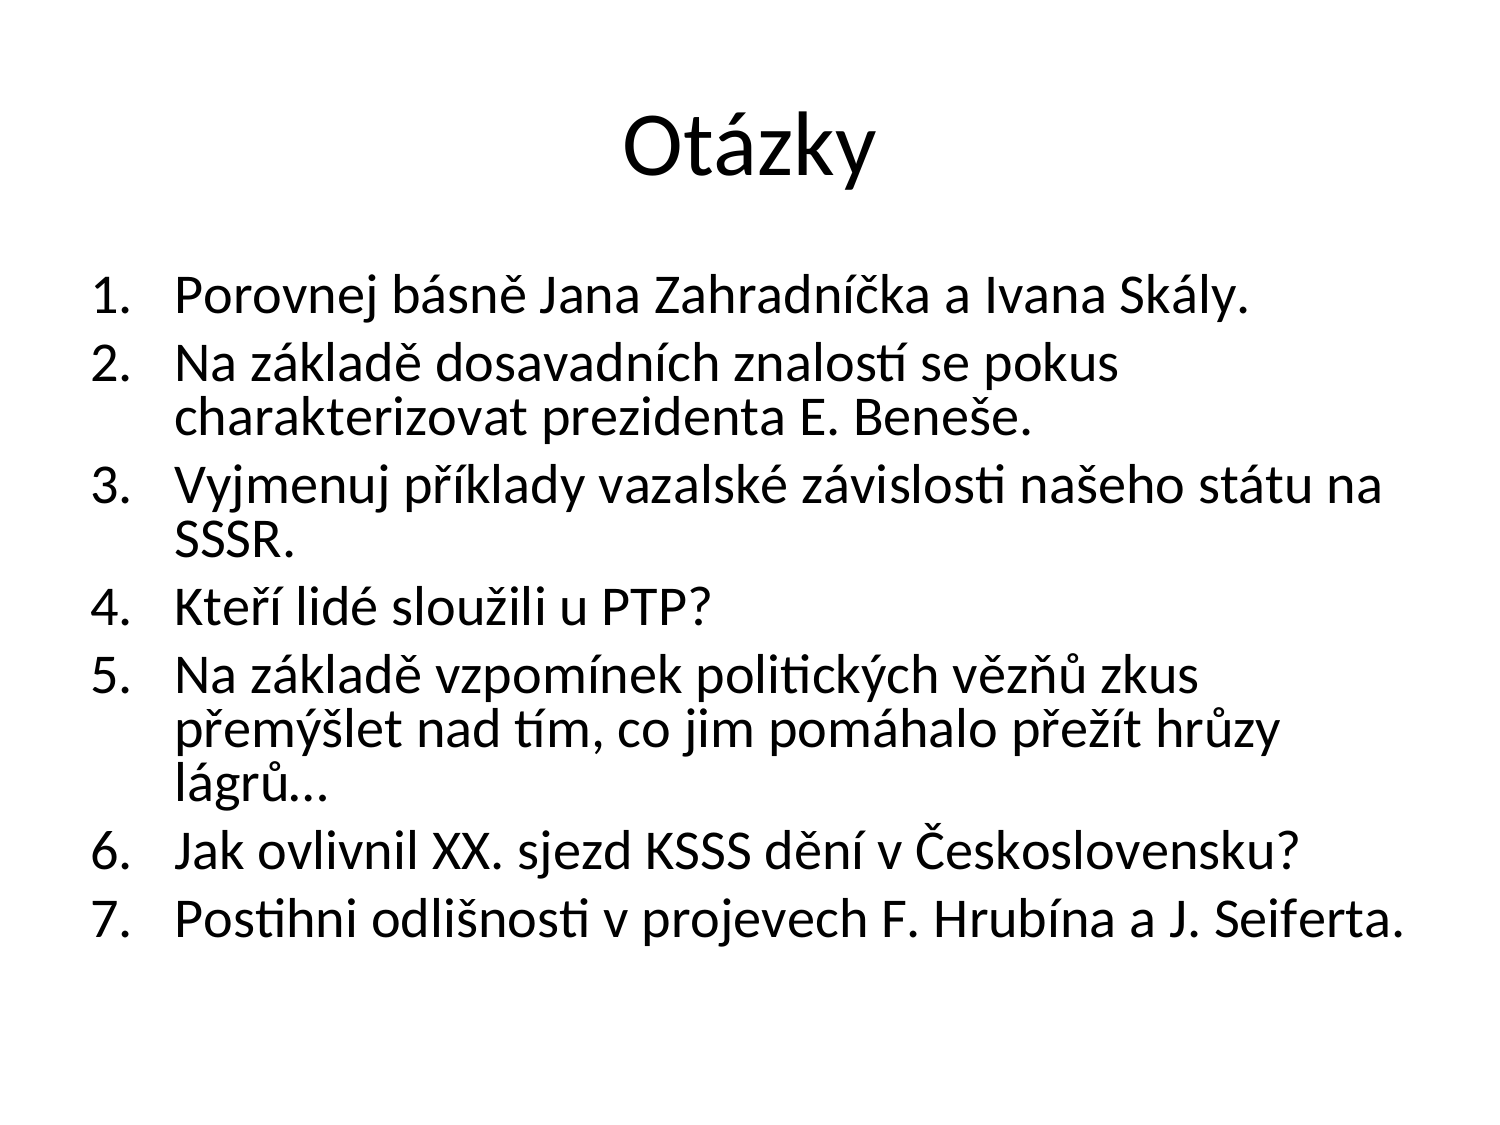

# Otázky
Porovnej básně Jana Zahradníčka a Ivana Skály.
Na základě dosavadních znalostí se pokus charakterizovat prezidenta E. Beneše.
Vyjmenuj příklady vazalské závislosti našeho státu na SSSR.
Kteří lidé sloužili u PTP?
Na základě vzpomínek politických vězňů zkus přemýšlet nad tím, co jim pomáhalo přežít hrůzy lágrů…
Jak ovlivnil XX. sjezd KSSS dění v Československu?
Postihni odlišnosti v projevech F. Hrubína a J. Seiferta.